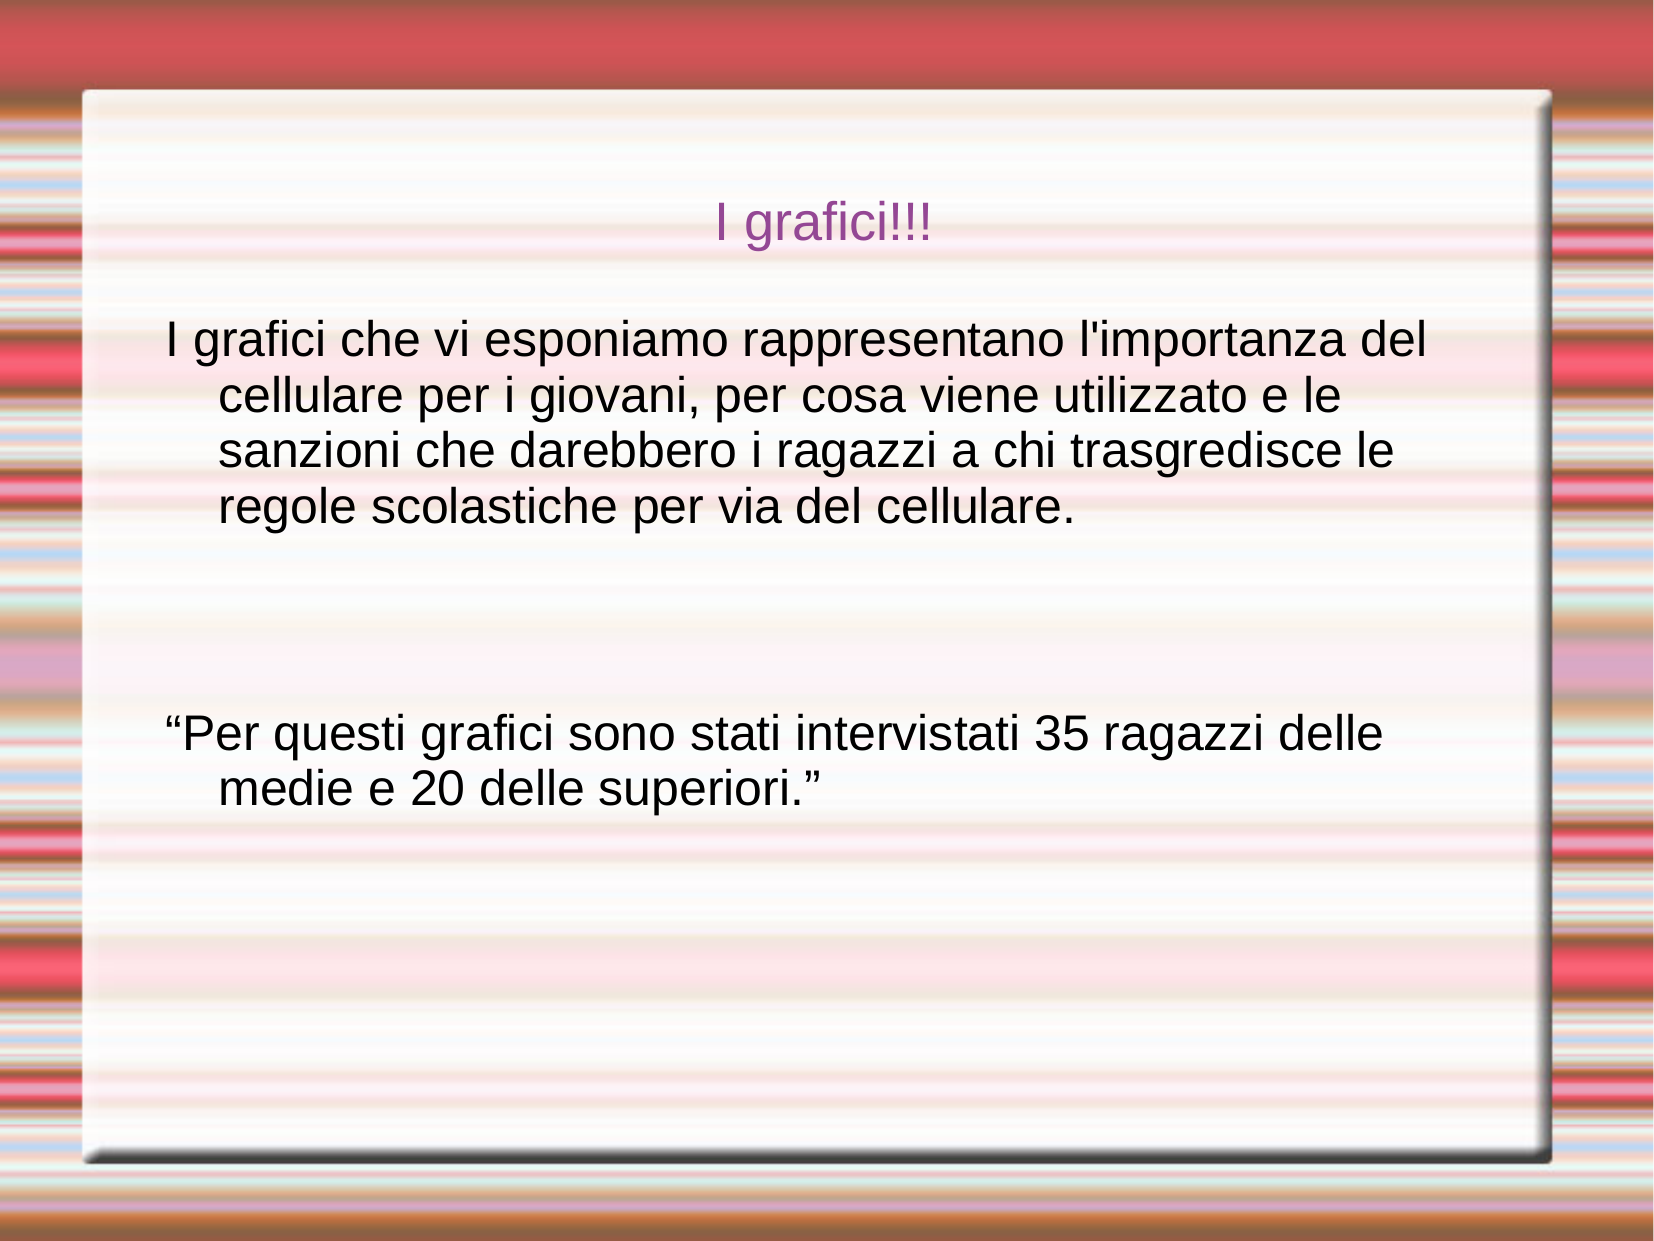

# I grafici!!!
I grafici che vi esponiamo rappresentano l'importanza del cellulare per i giovani, per cosa viene utilizzato e le sanzioni che darebbero i ragazzi a chi trasgredisce le regole scolastiche per via del cellulare.
“Per questi grafici sono stati intervistati 35 ragazzi delle medie e 20 delle superiori.”